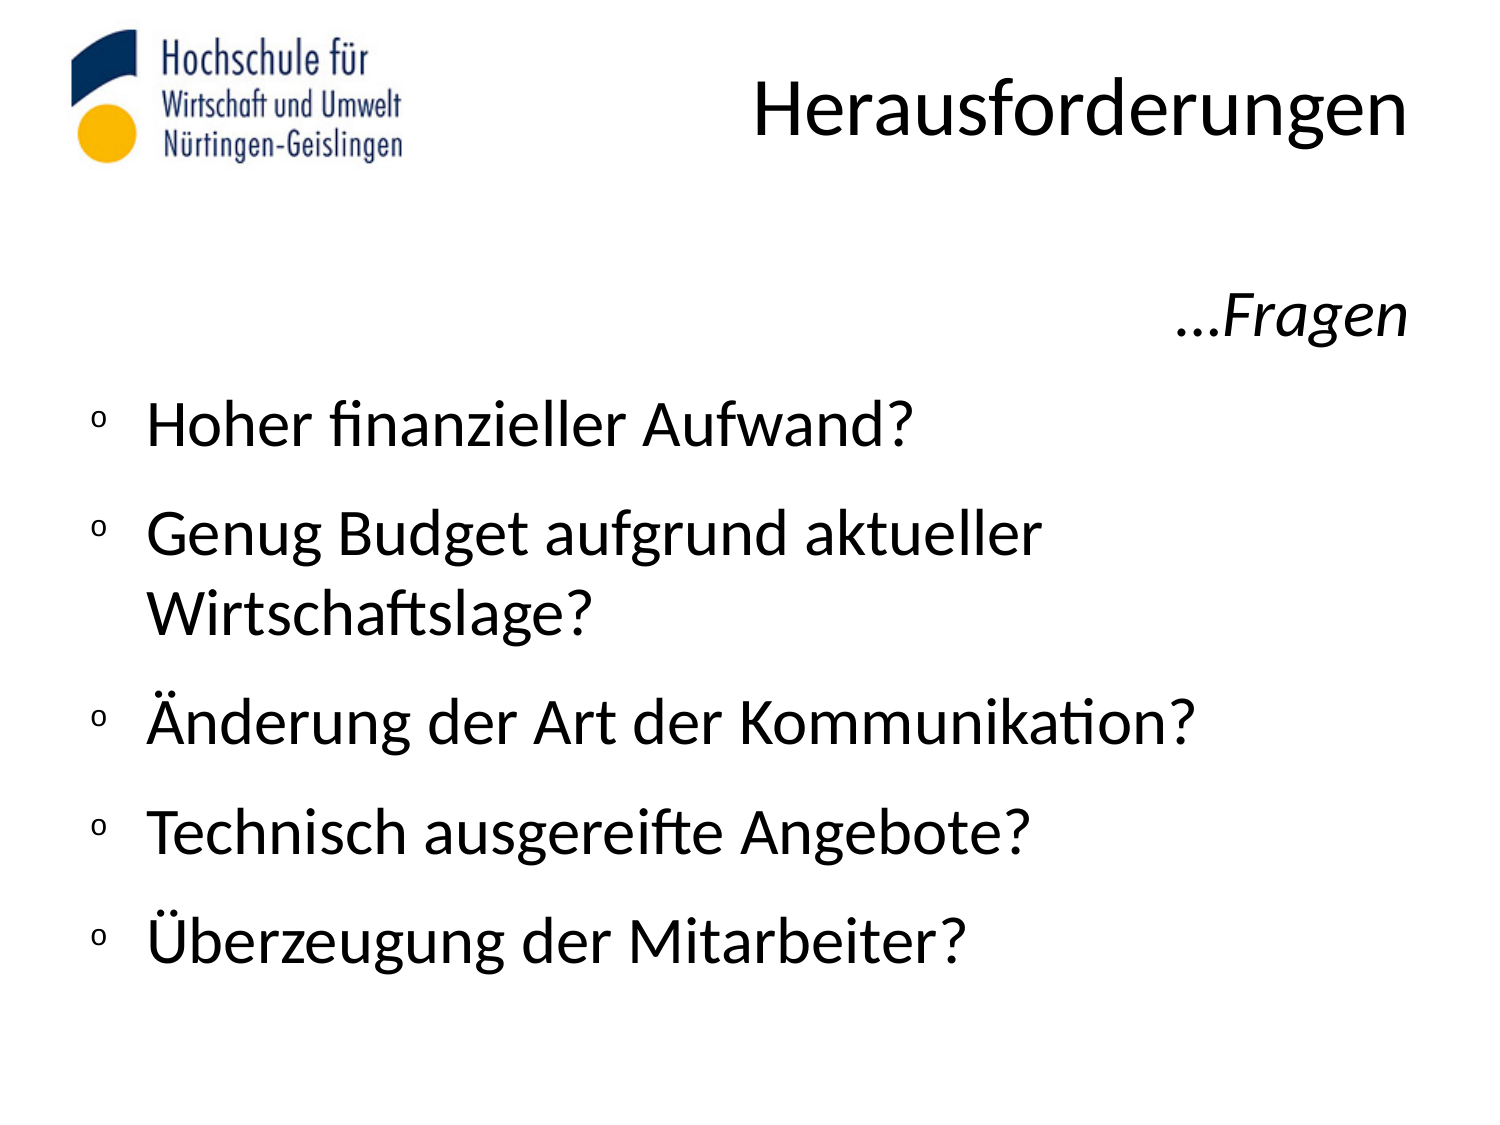

# Herausforderungen
…Fragen
Hoher finanzieller Aufwand?
Genug Budget aufgrund aktueller Wirtschaftslage?
Änderung der Art der Kommunikation?
Technisch ausgereifte Angebote?
Überzeugung der Mitarbeiter?